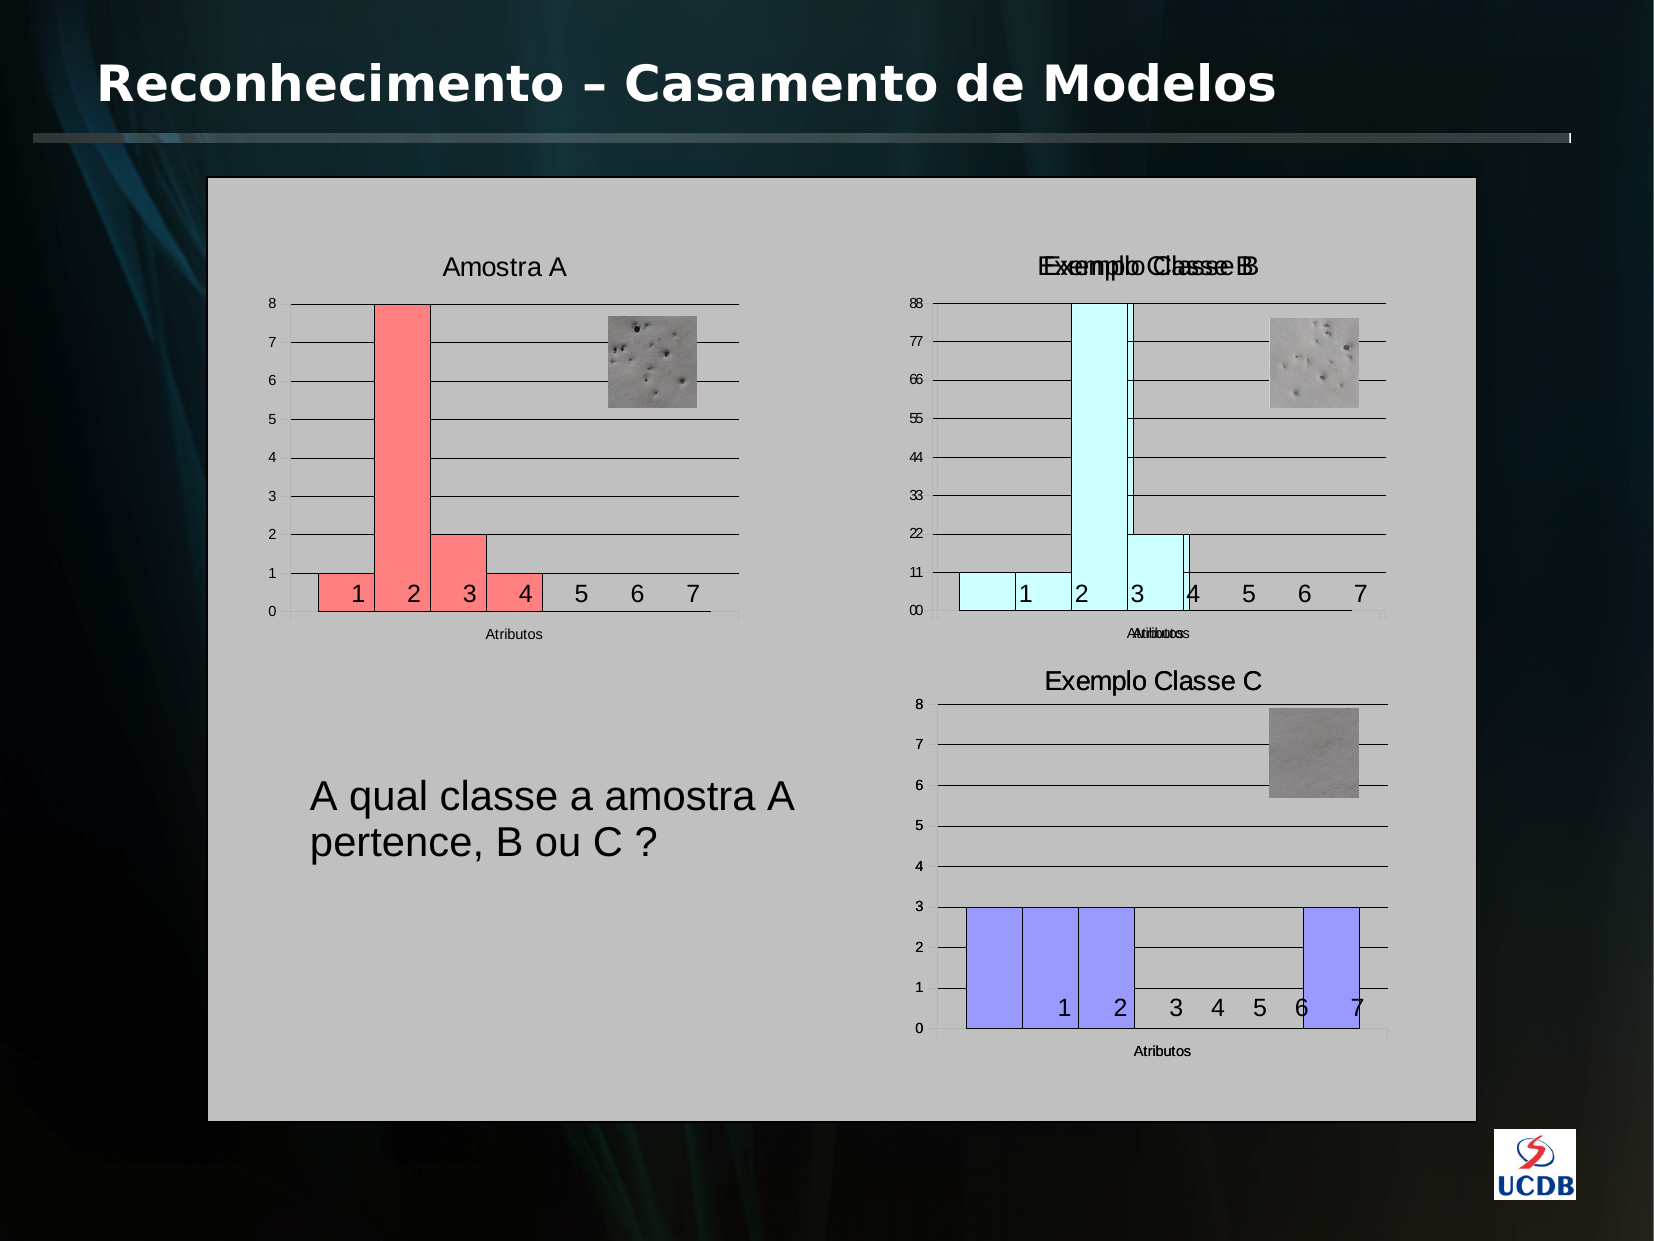

Reconhecimento – Casamento de Modelos
### Chart: Exemplo Classe B
| Category | 1 | 2 | 3 | 4 | 5 | 6 | 7 |
|---|---|---|---|---|---|---|---|
| Atributos | 1.0 | 1.0 | 8.0 | 2.0 | 0.0 | 0.0 | 0.0 |
### Chart: Exemplo Classe B
| Category | 1 | 2 | 3 | 4 | 5 | 6 | 7 |
|---|---|---|---|---|---|---|---|
| Atributos | 1.0 | 1.0 | 8.0 | 2.0 | 0.0 | 0.0 | 0.0 |
### Chart: Amostra A
| Category | 1 | 2 | 3 | 4 | 5 | 6 | 7 |
|---|---|---|---|---|---|---|---|
| Atributos | 1.0 | 8.0 | 2.0 | 1.0 | 0.0 | 0.0 | 0.0 |
1 2 3 4 5 6 7
1 2 3 4 5 6 7
### Chart: Exemplo Classe C
| Category | 1 | 2 | 3 | 4 | 5 | 6 | 7 |
|---|---|---|---|---|---|---|---|
| Atributos | 3.0 | 3.0 | 3.0 | 0.0 | 0.0 | 0.0 | 3.0 |
### Chart: Exemplo Classe C
| Category | 1 | 2 | 3 | 4 | 5 | 6 | 7 |
|---|---|---|---|---|---|---|---|
| Atributos | 3.0 | 3.0 | 3.0 | 0.0 | 0.0 | 0.0 | 3.0 |
A qual classe a amostra A pertence, B ou C ?
1 2 3 4 5 6 7